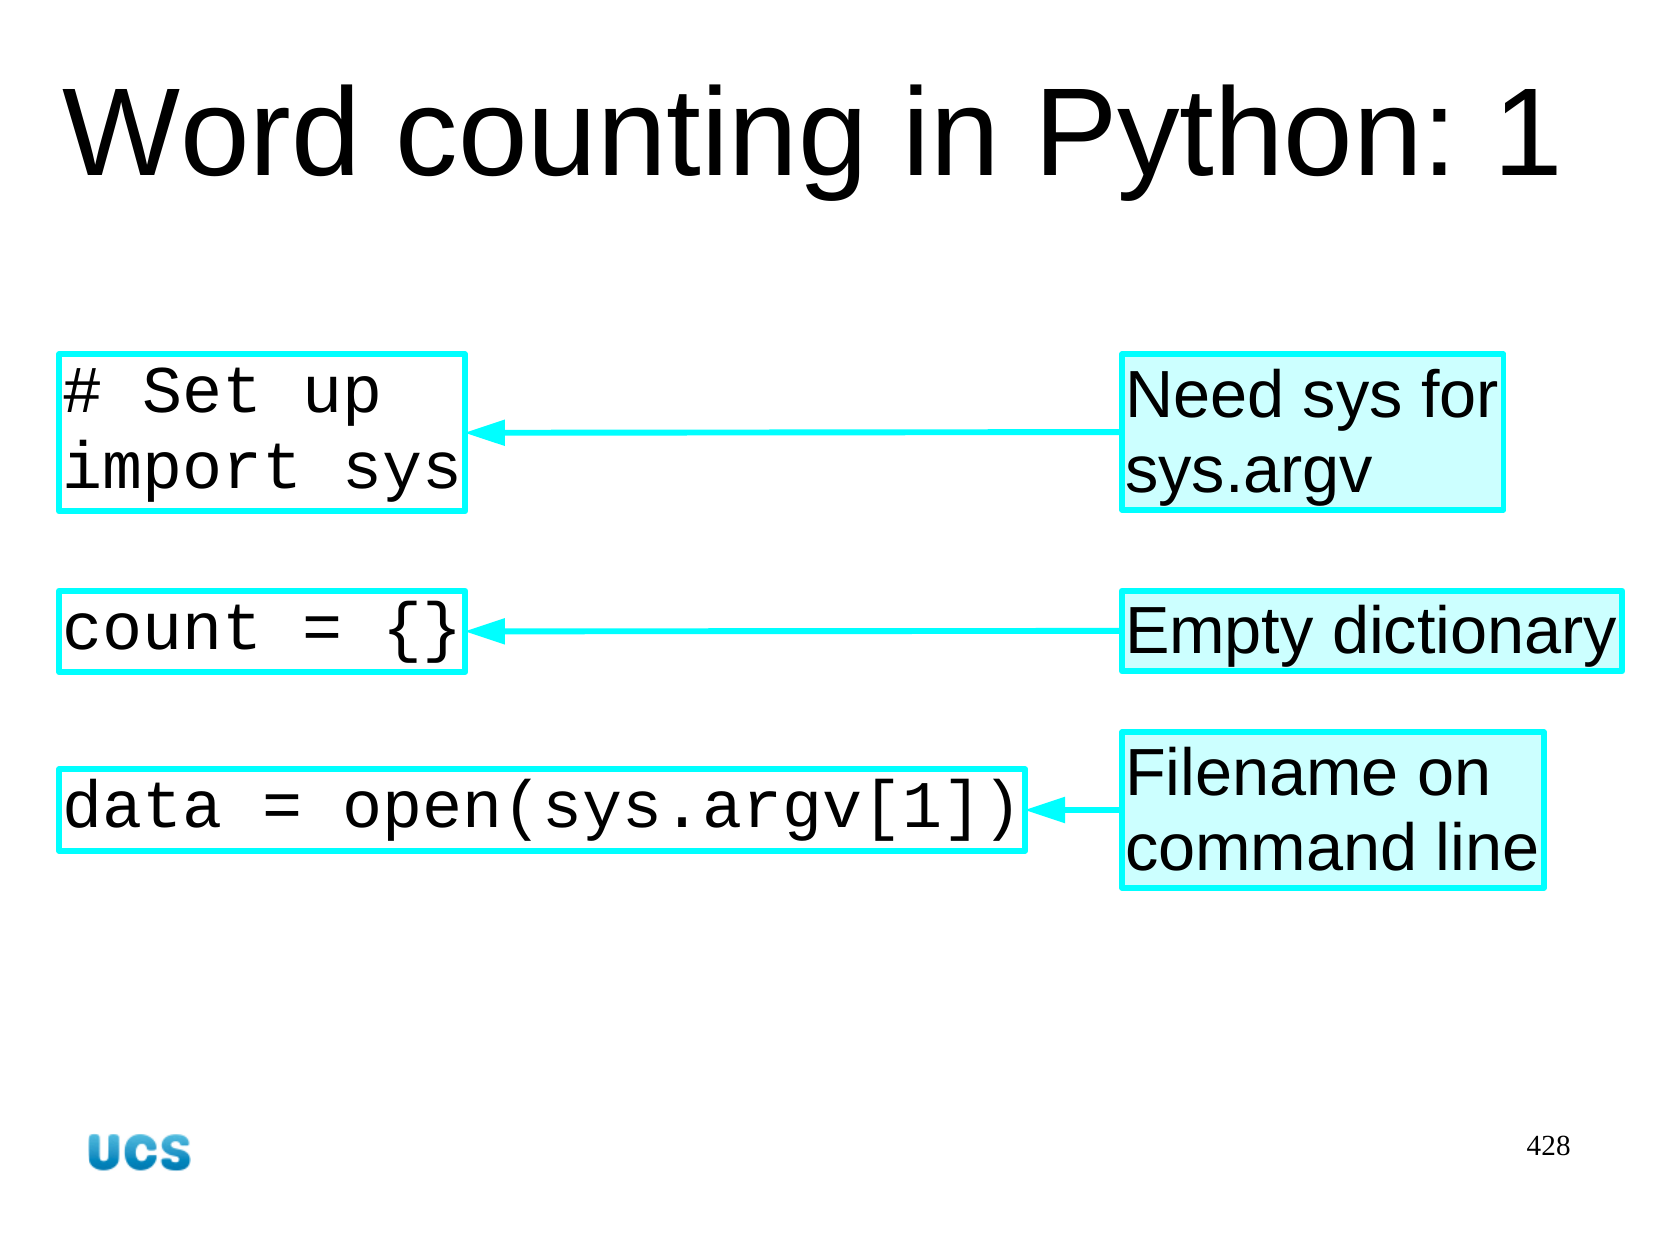

Word counting in Python: 1
# Set up
import sys
Need sys for
sys.argv
Empty dictionary
count = {}
Filename on
command line
data = open(sys.argv[1])
428